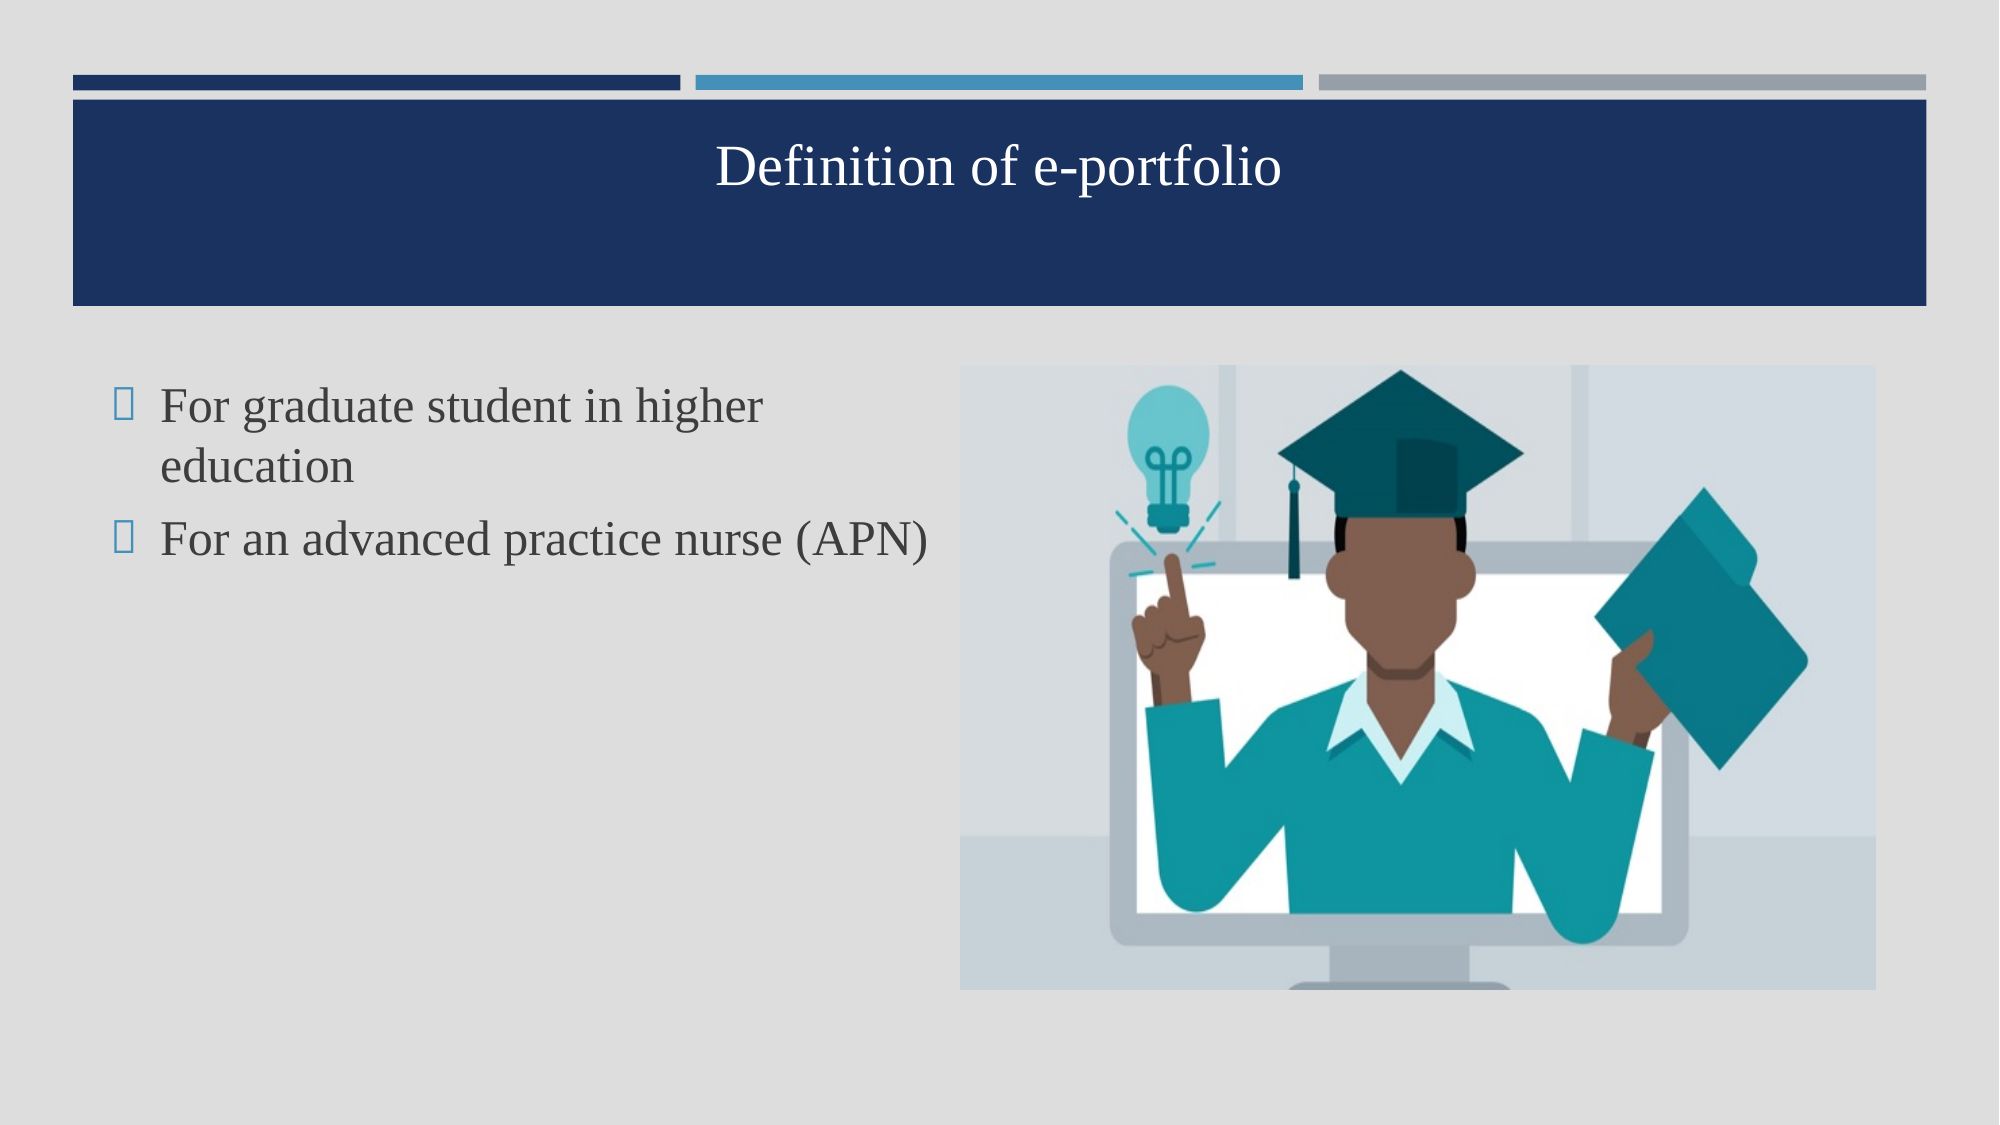

# Definition of e-portfolio
For graduate student in higher education
For an advanced practice nurse (APN)